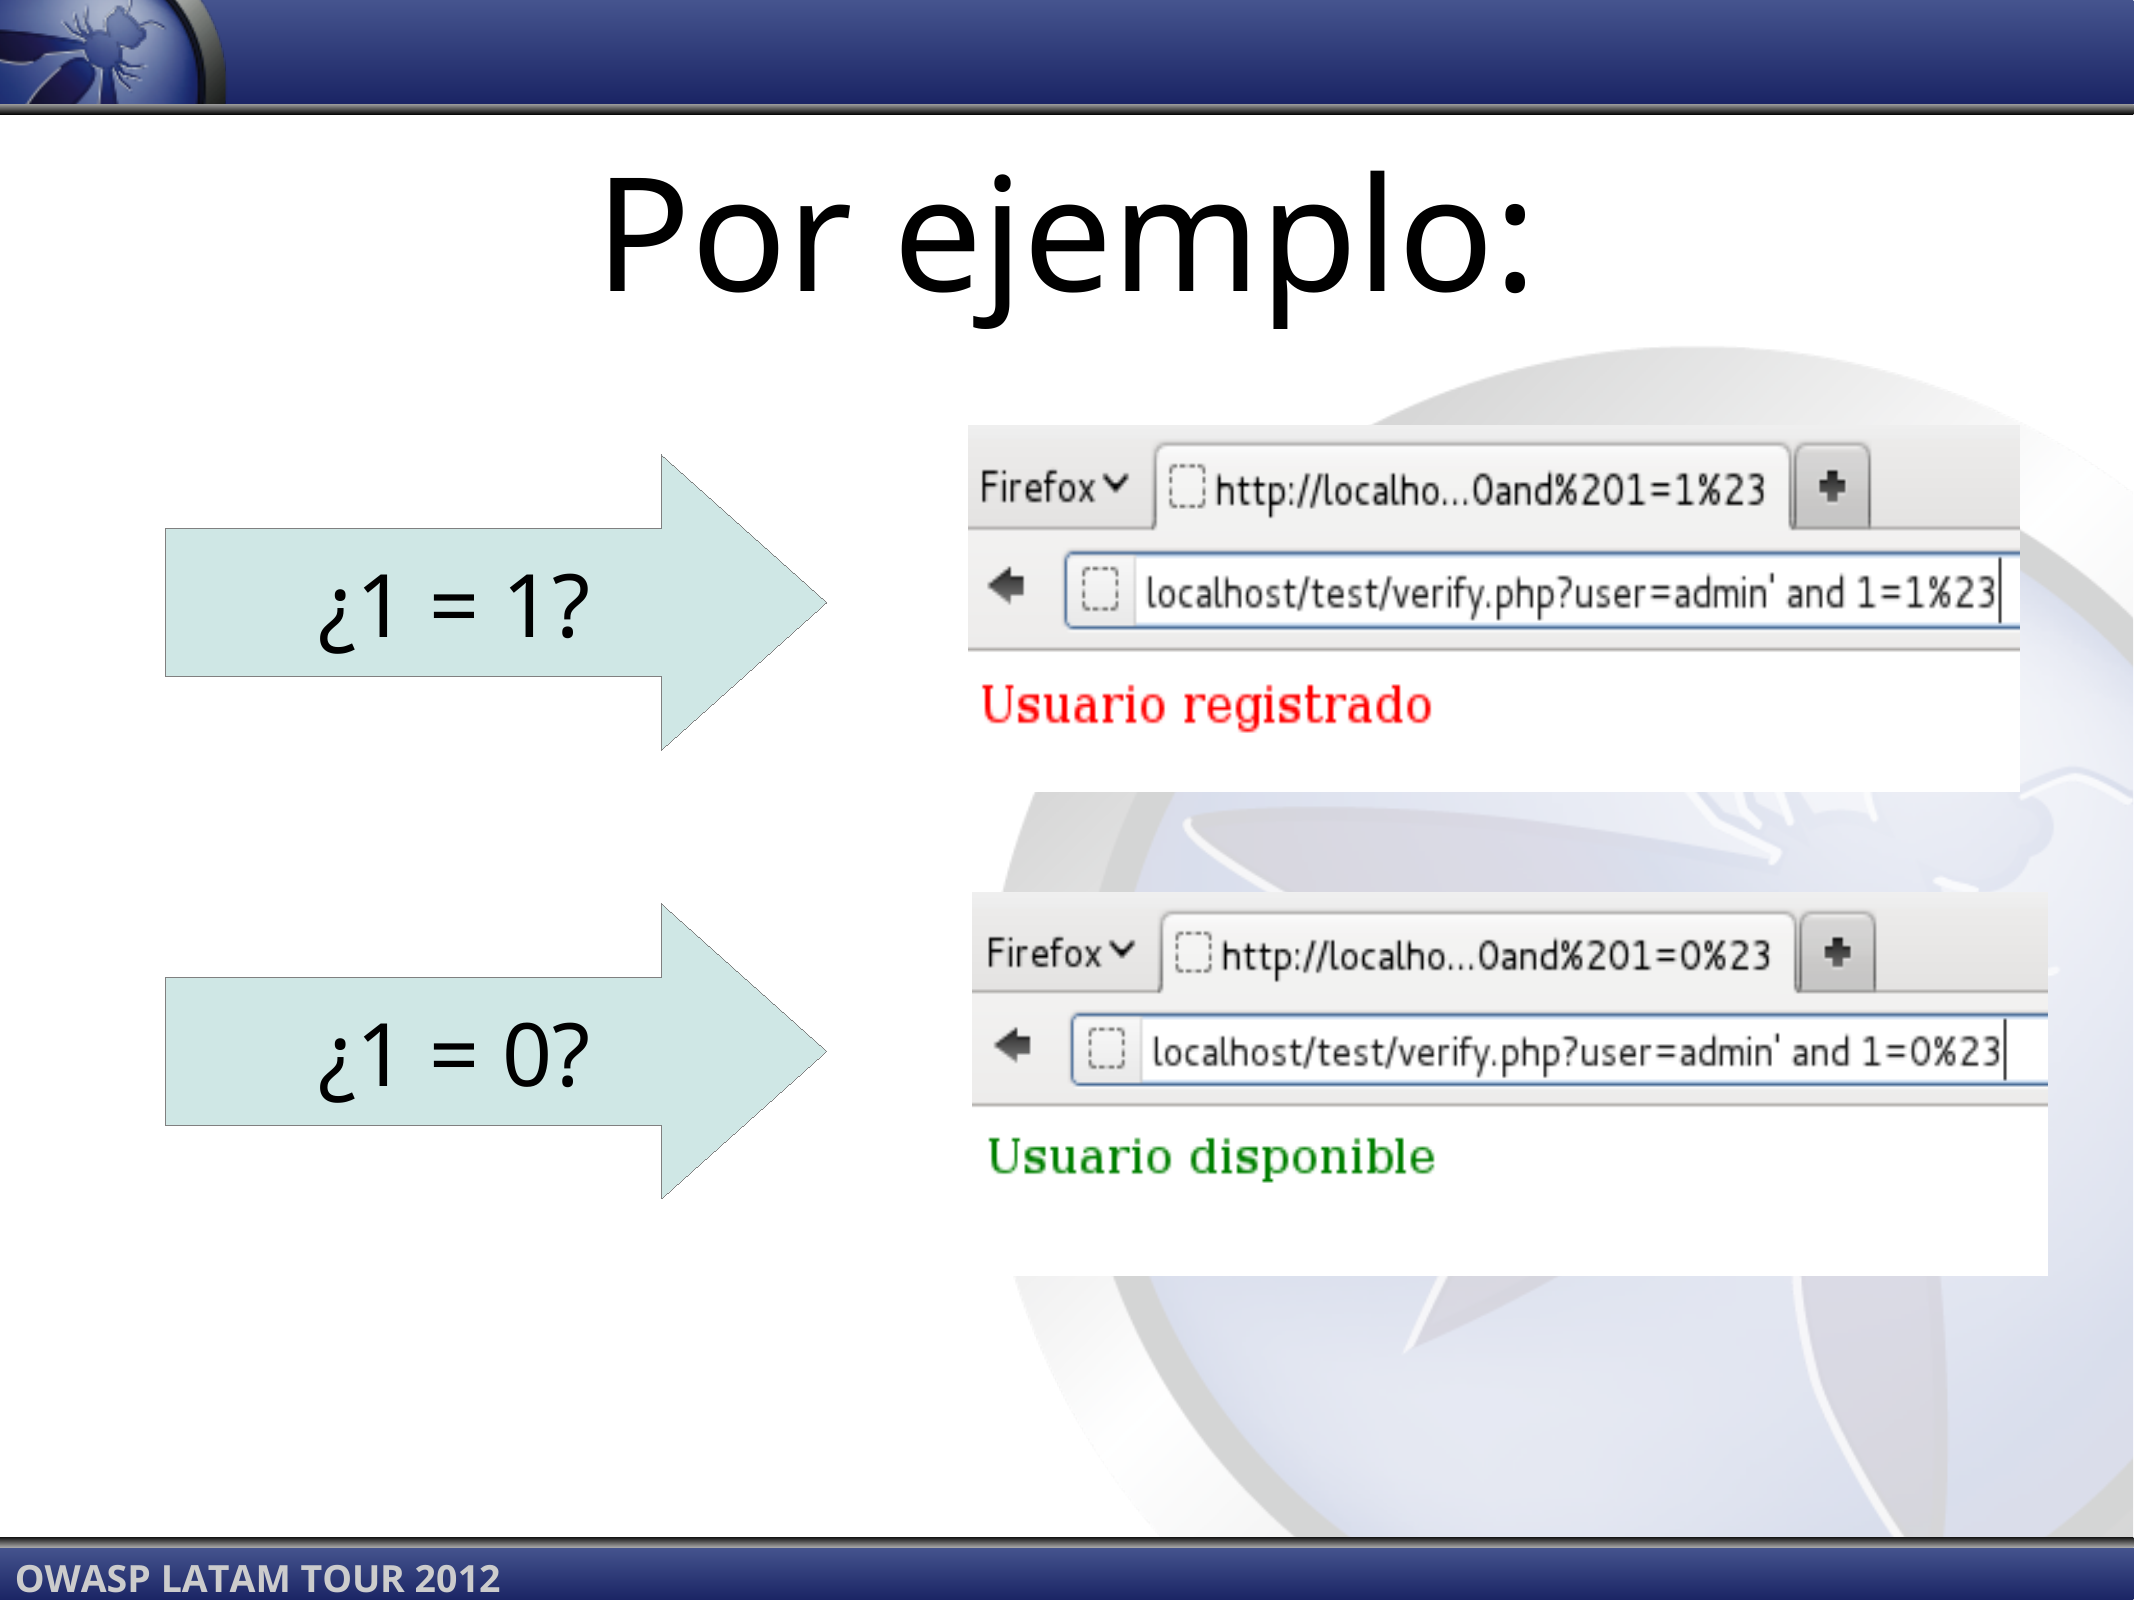

# Por ejemplo:
¿1 = 1?
¿1 = 0?